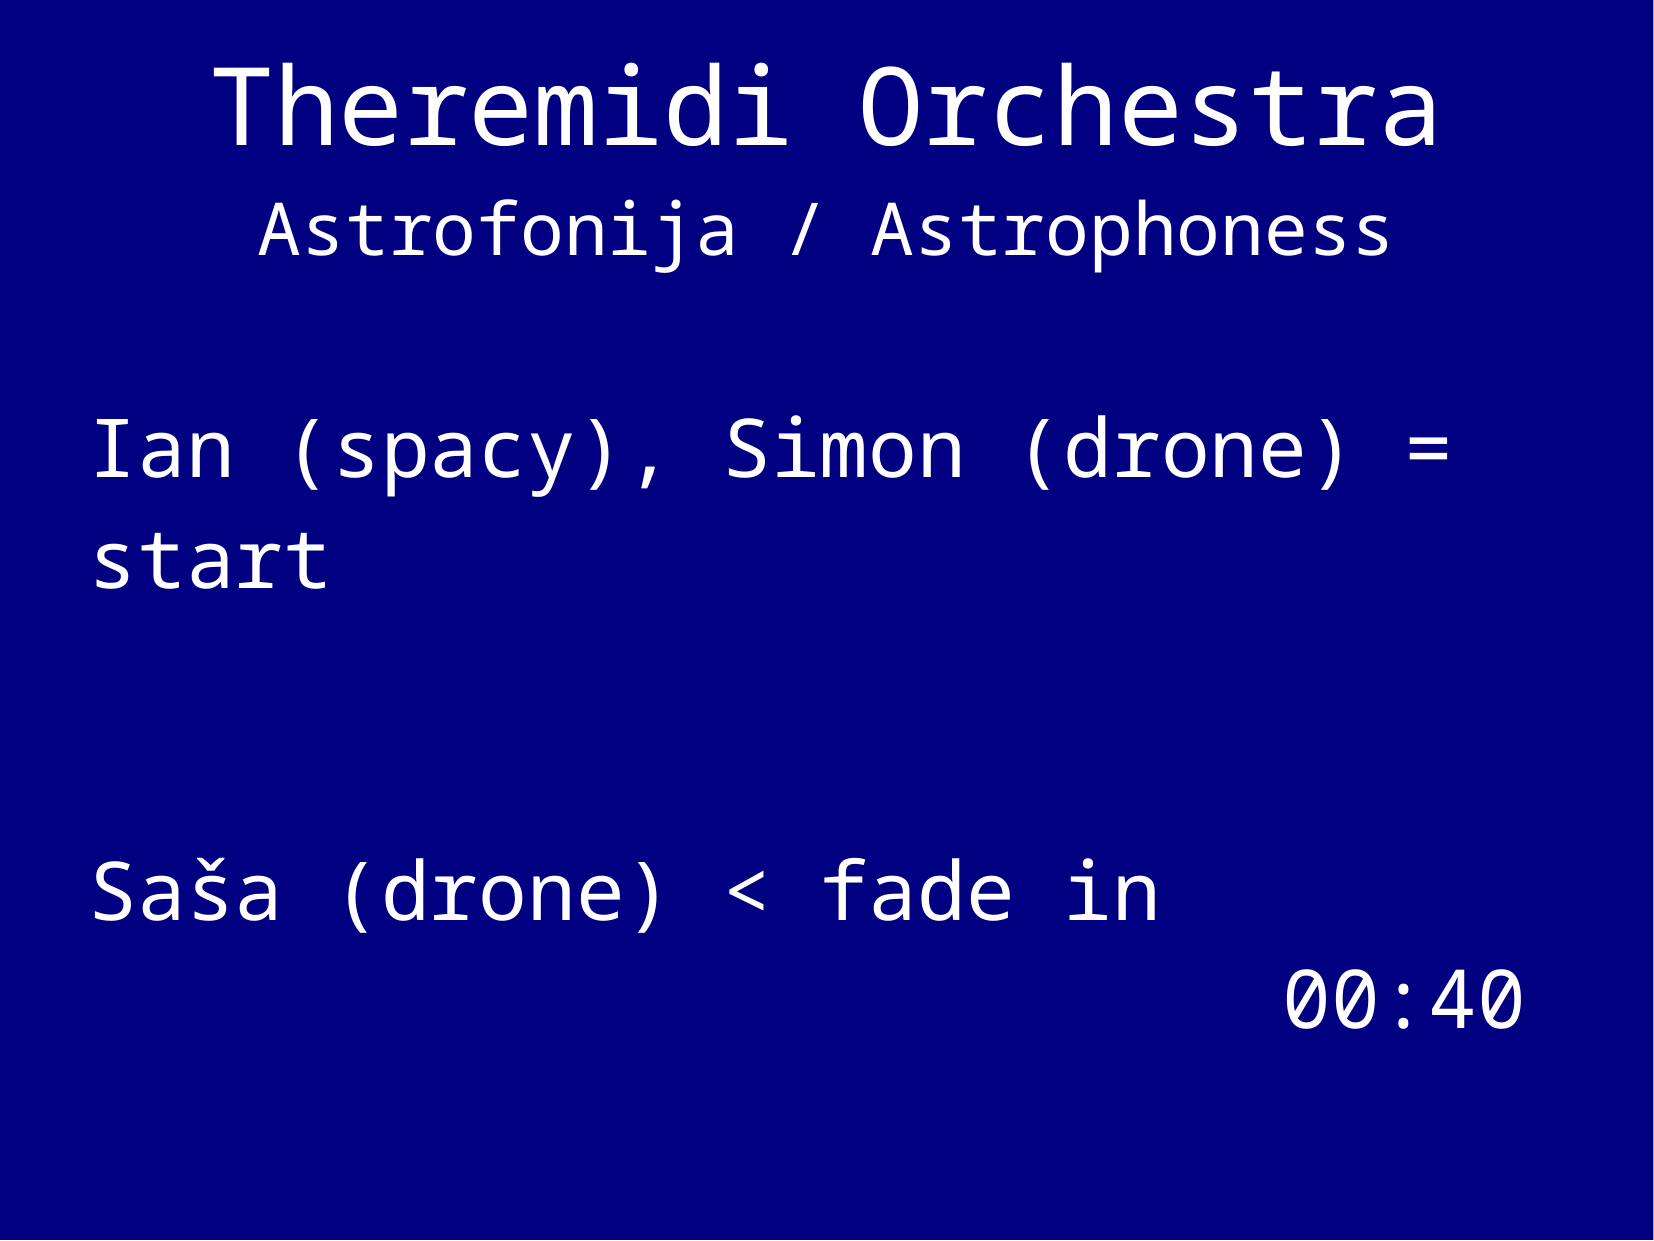

# Theremidi Orchestra Astrofonija / Astrophoness
Ian (spacy), Simon (drone) = start
Saša (drone) < fade in
00:40